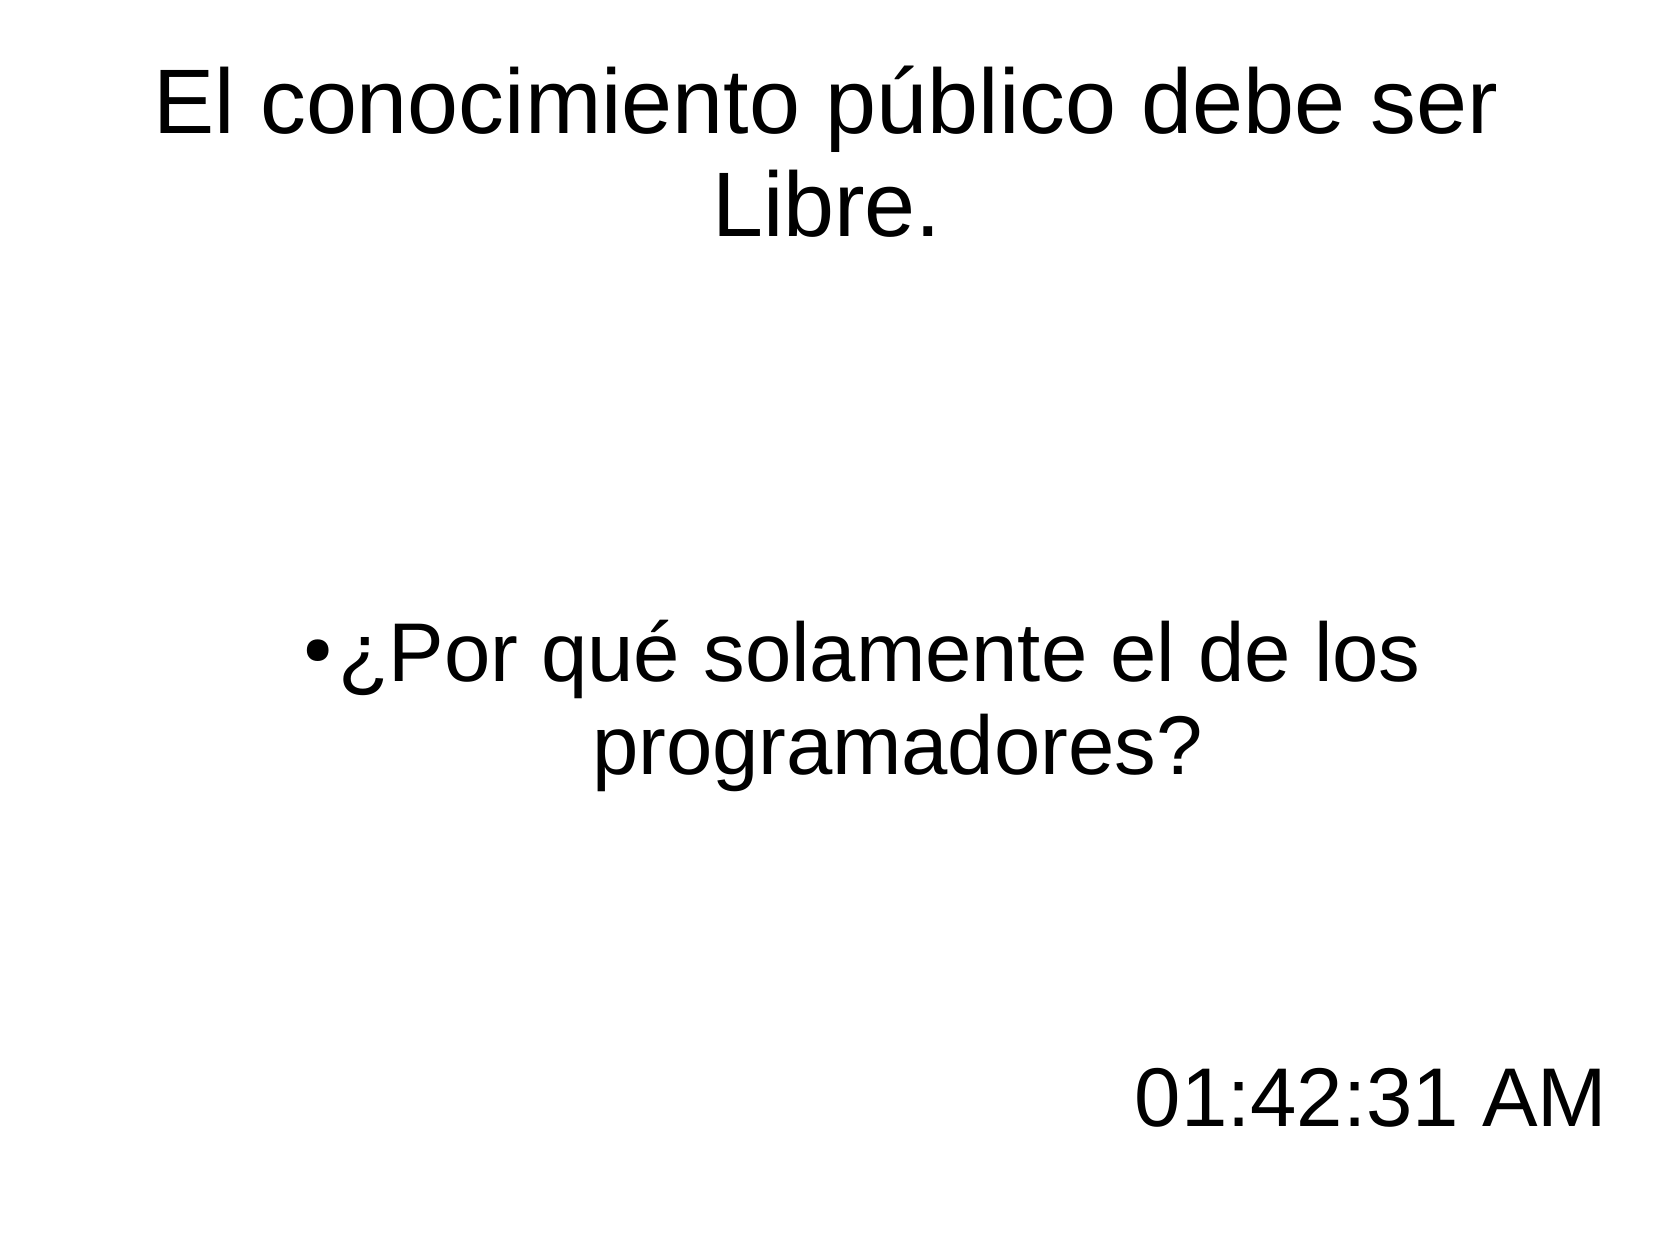

# El conocimiento público debe ser Libre.
¿Por qué solamente el de los programadores?
03:12:32 AM